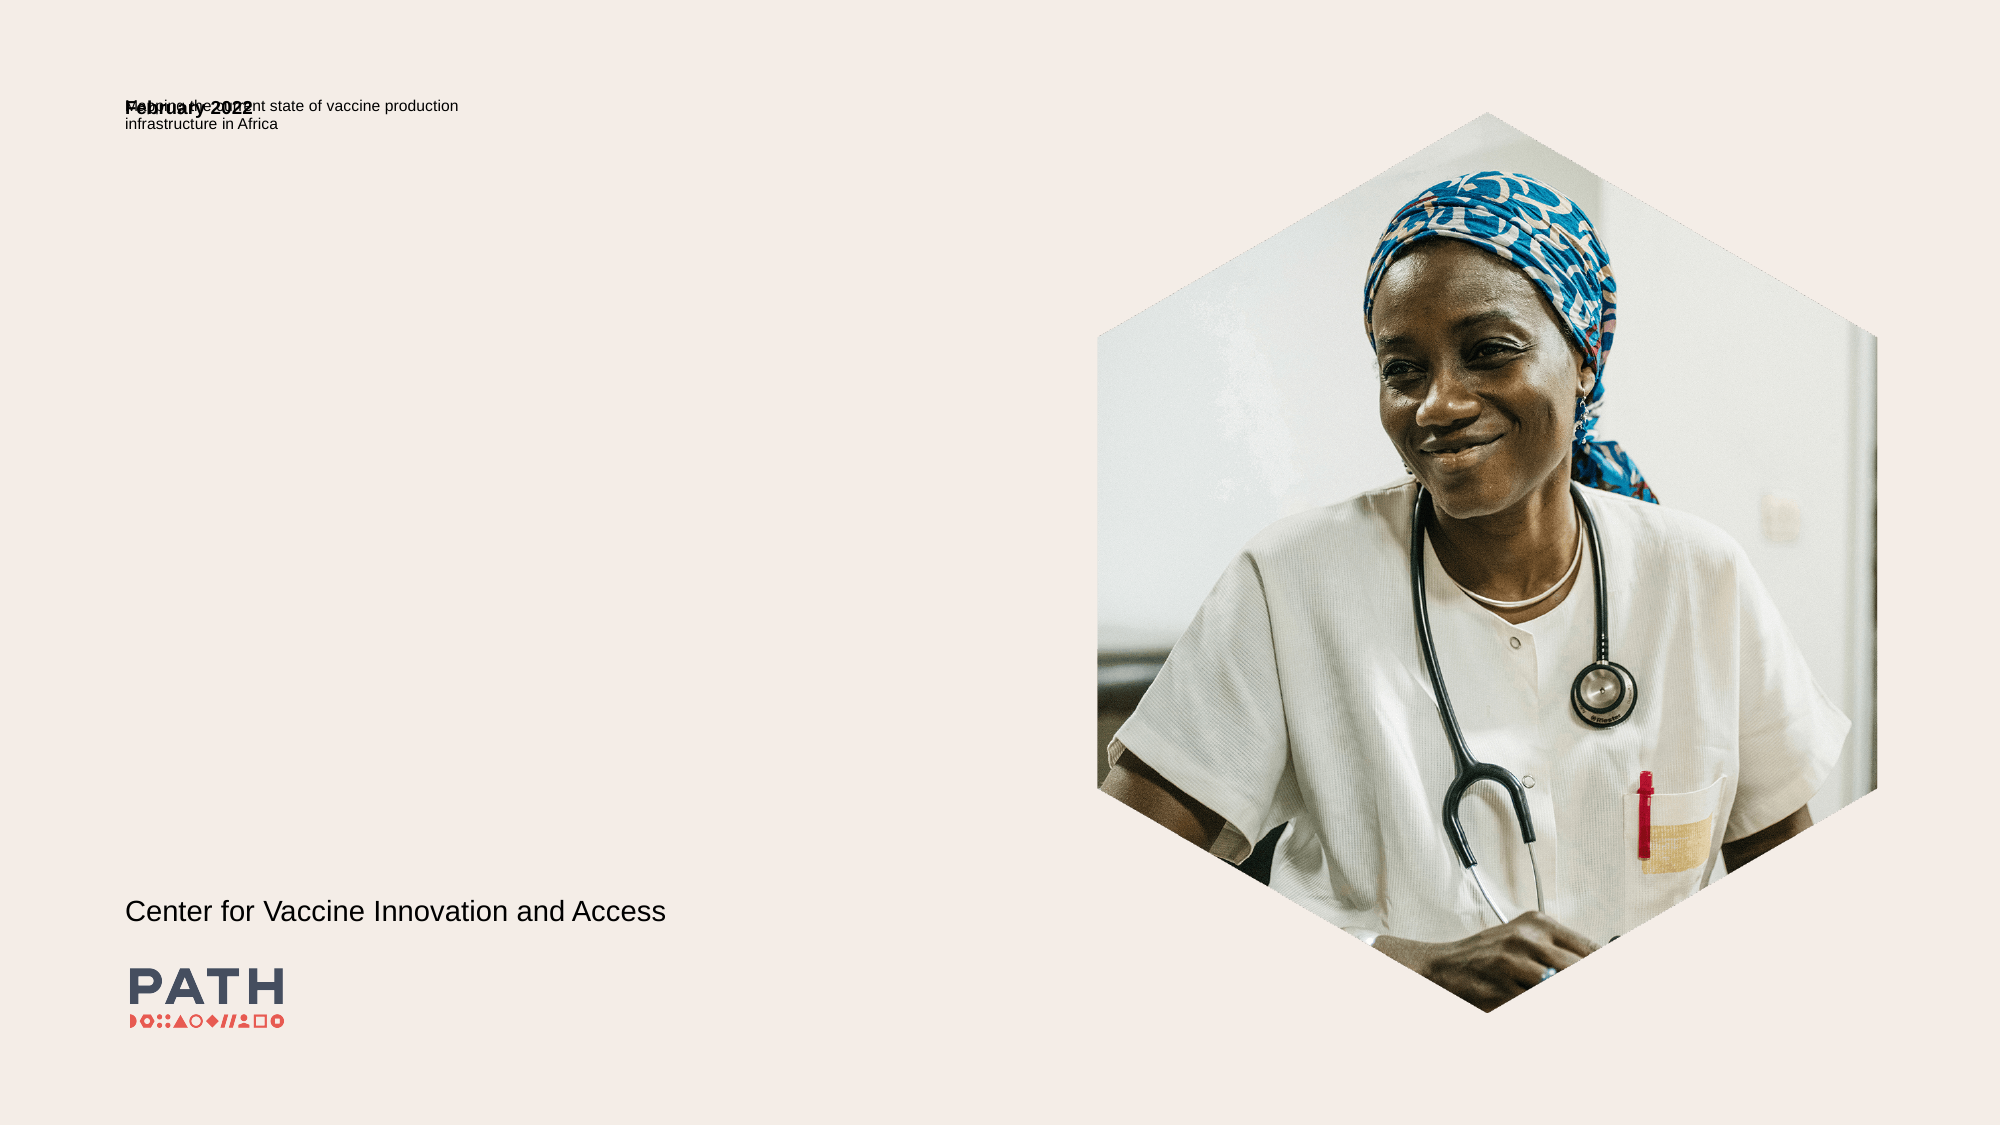

# February 2022
Mapping the current state of vaccine production infrastructure in Africa
Center for Vaccine Innovation and Access